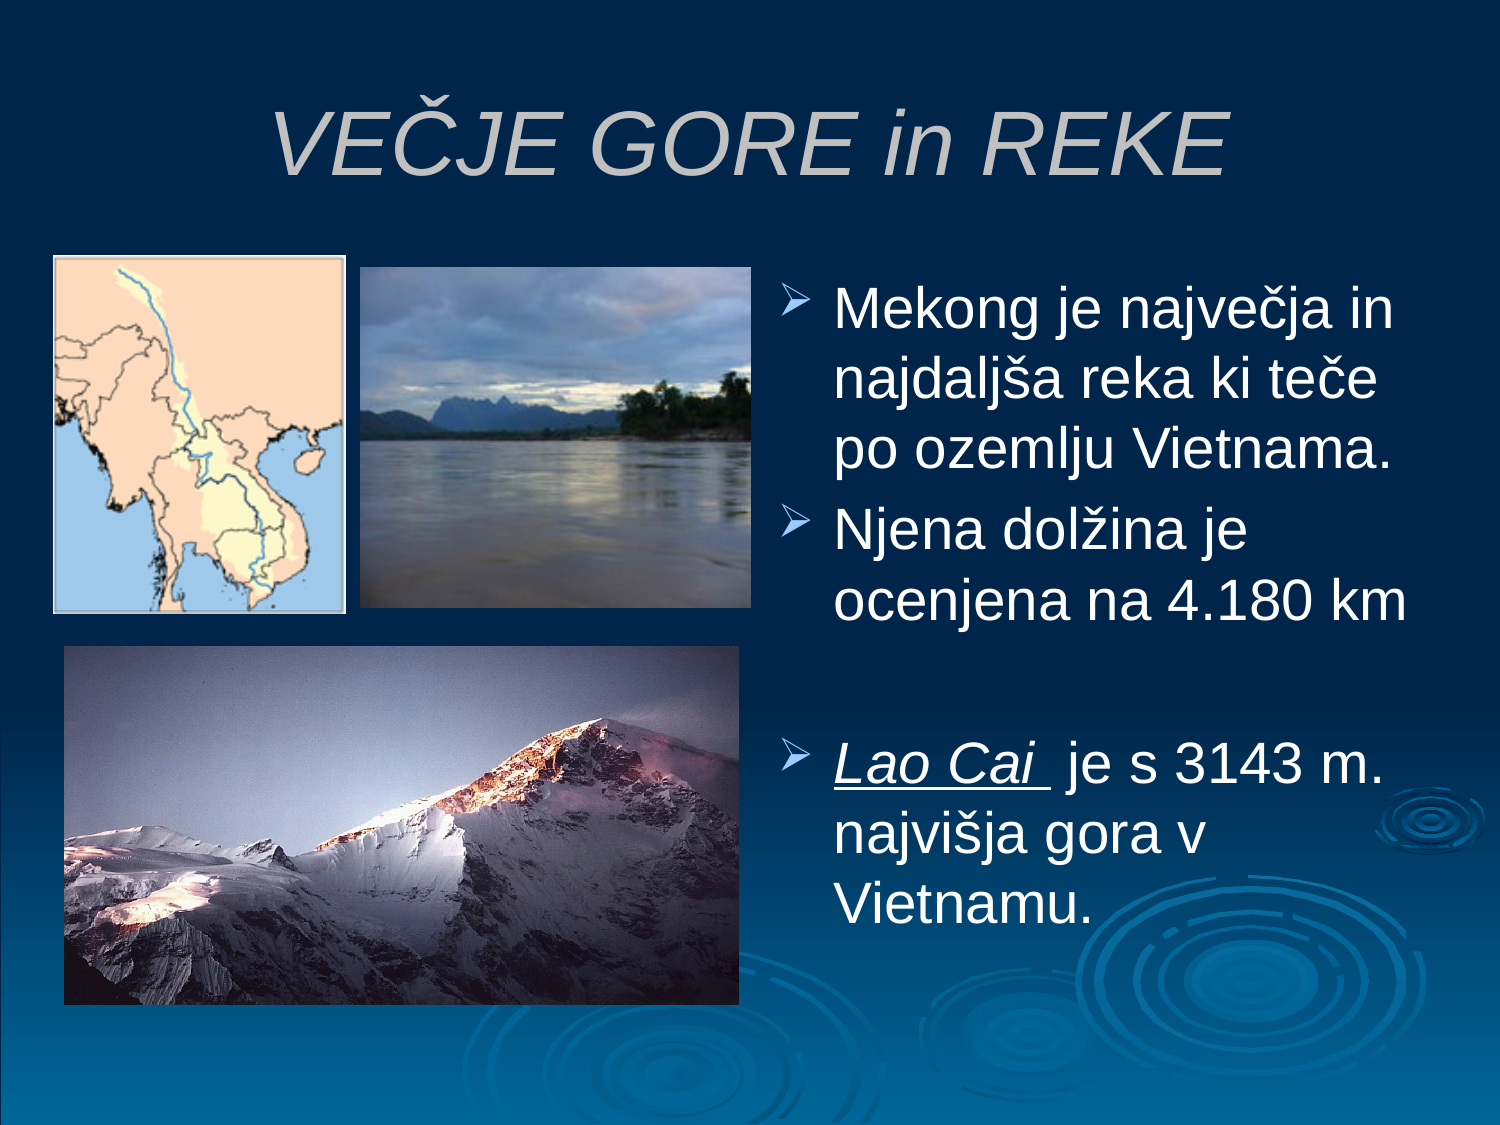

# VEČJE GORE in REKE
Mekong je največja in najdaljša reka ki teče po ozemlju Vietnama.
Njena dolžina je ocenjena na 4.180 km
Lao Cai je s 3143 m. najvišja gora v Vietnamu.